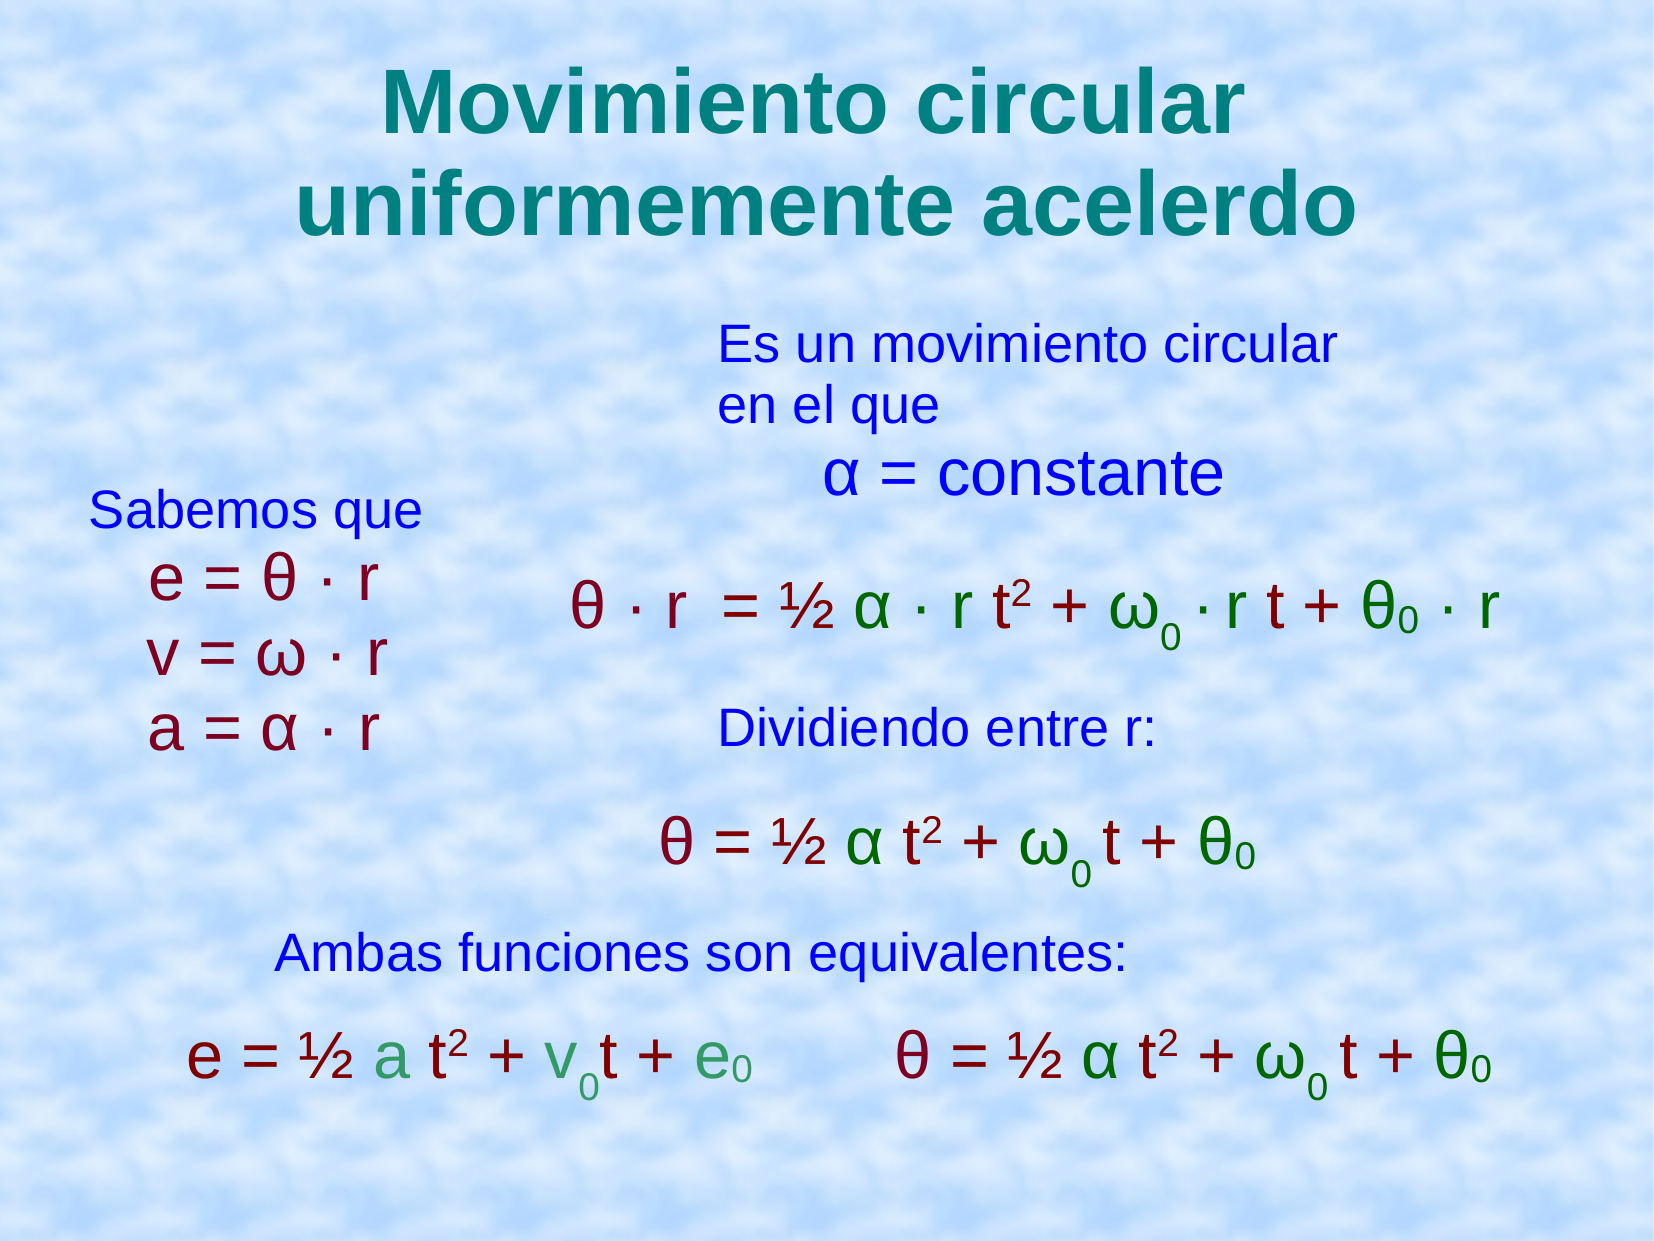

# Movimiento circular uniformemente acelerdo
Es un movimiento circular en el que
α = constante
Sabemos que
e = θ · r
 v = ω · r
a = α · r
θ · r = ½ α · r t2 + ω0 · r t + θ0 · r
Dividiendo entre r:
θ = ½ α t2 + ω0 t + θ0
Ambas funciones son equivalentes:
e = ½ a t2 + v0t + e0
θ = ½ α t2 + ω0 t + θ0
la relación entre ω y el periodo T es
ω = 2π/T
la relación entre ω y el periodo T es
ω = 2π/T
la relación entre ω y el periodo T es
ω = 2π/T